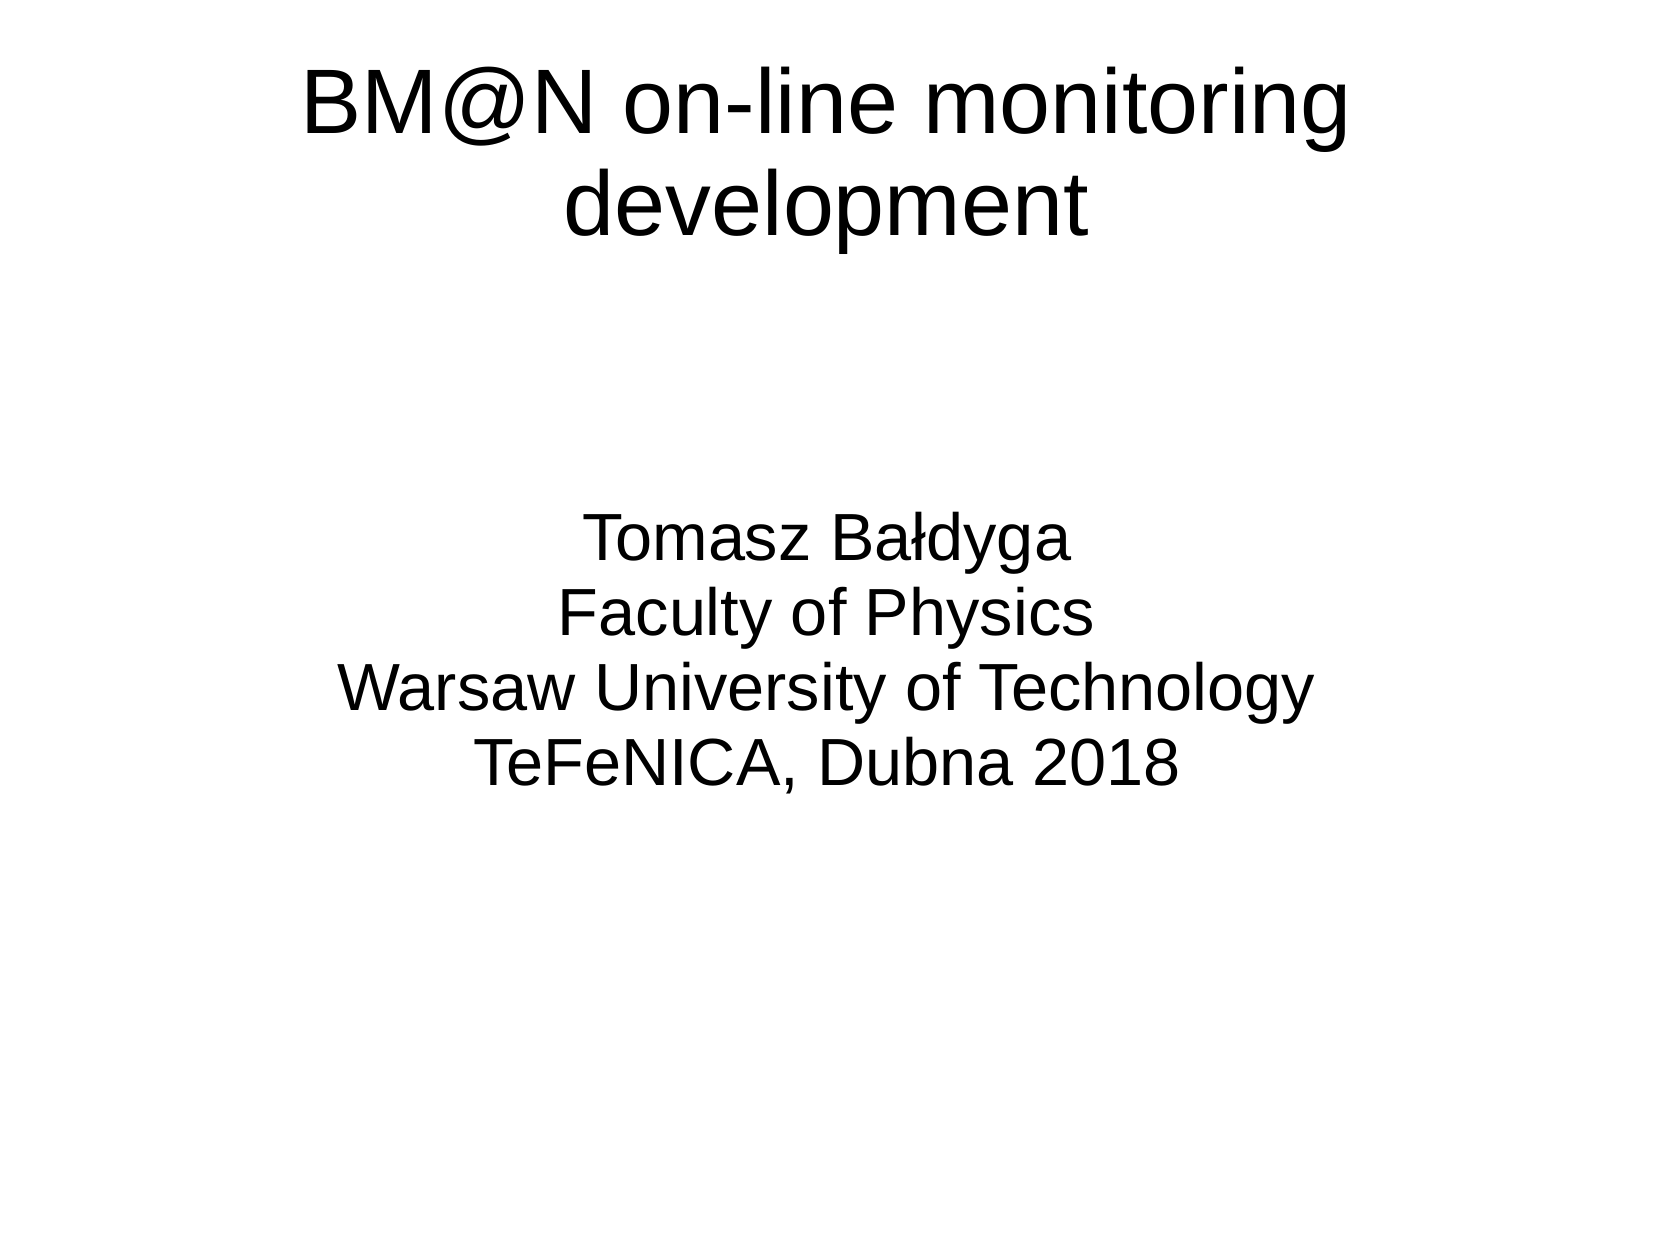

# BM@N on-line monitoring development
Tomasz Bałdyga
Faculty of Physics
Warsaw University of Technology
TeFeNICA, Dubna 2018